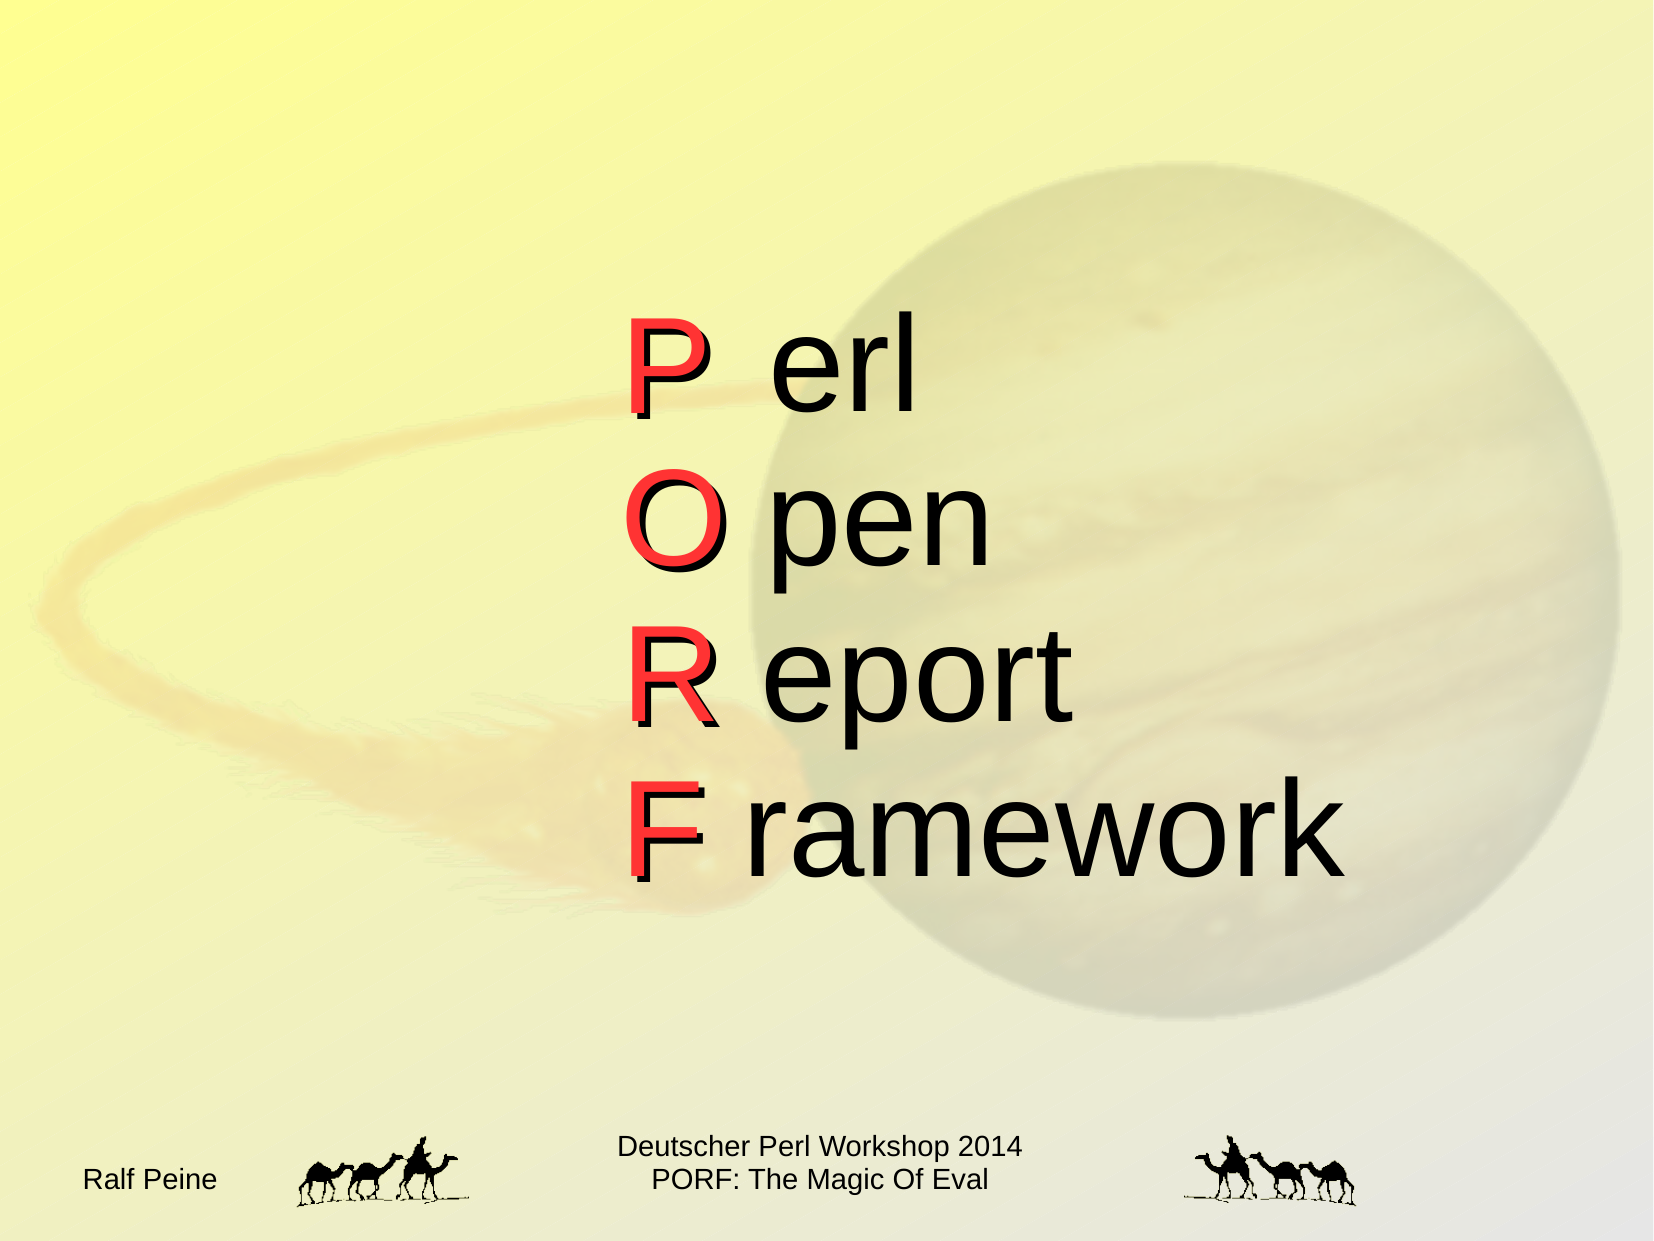

#
erl
P
O
pen
R
eport
F
ramework